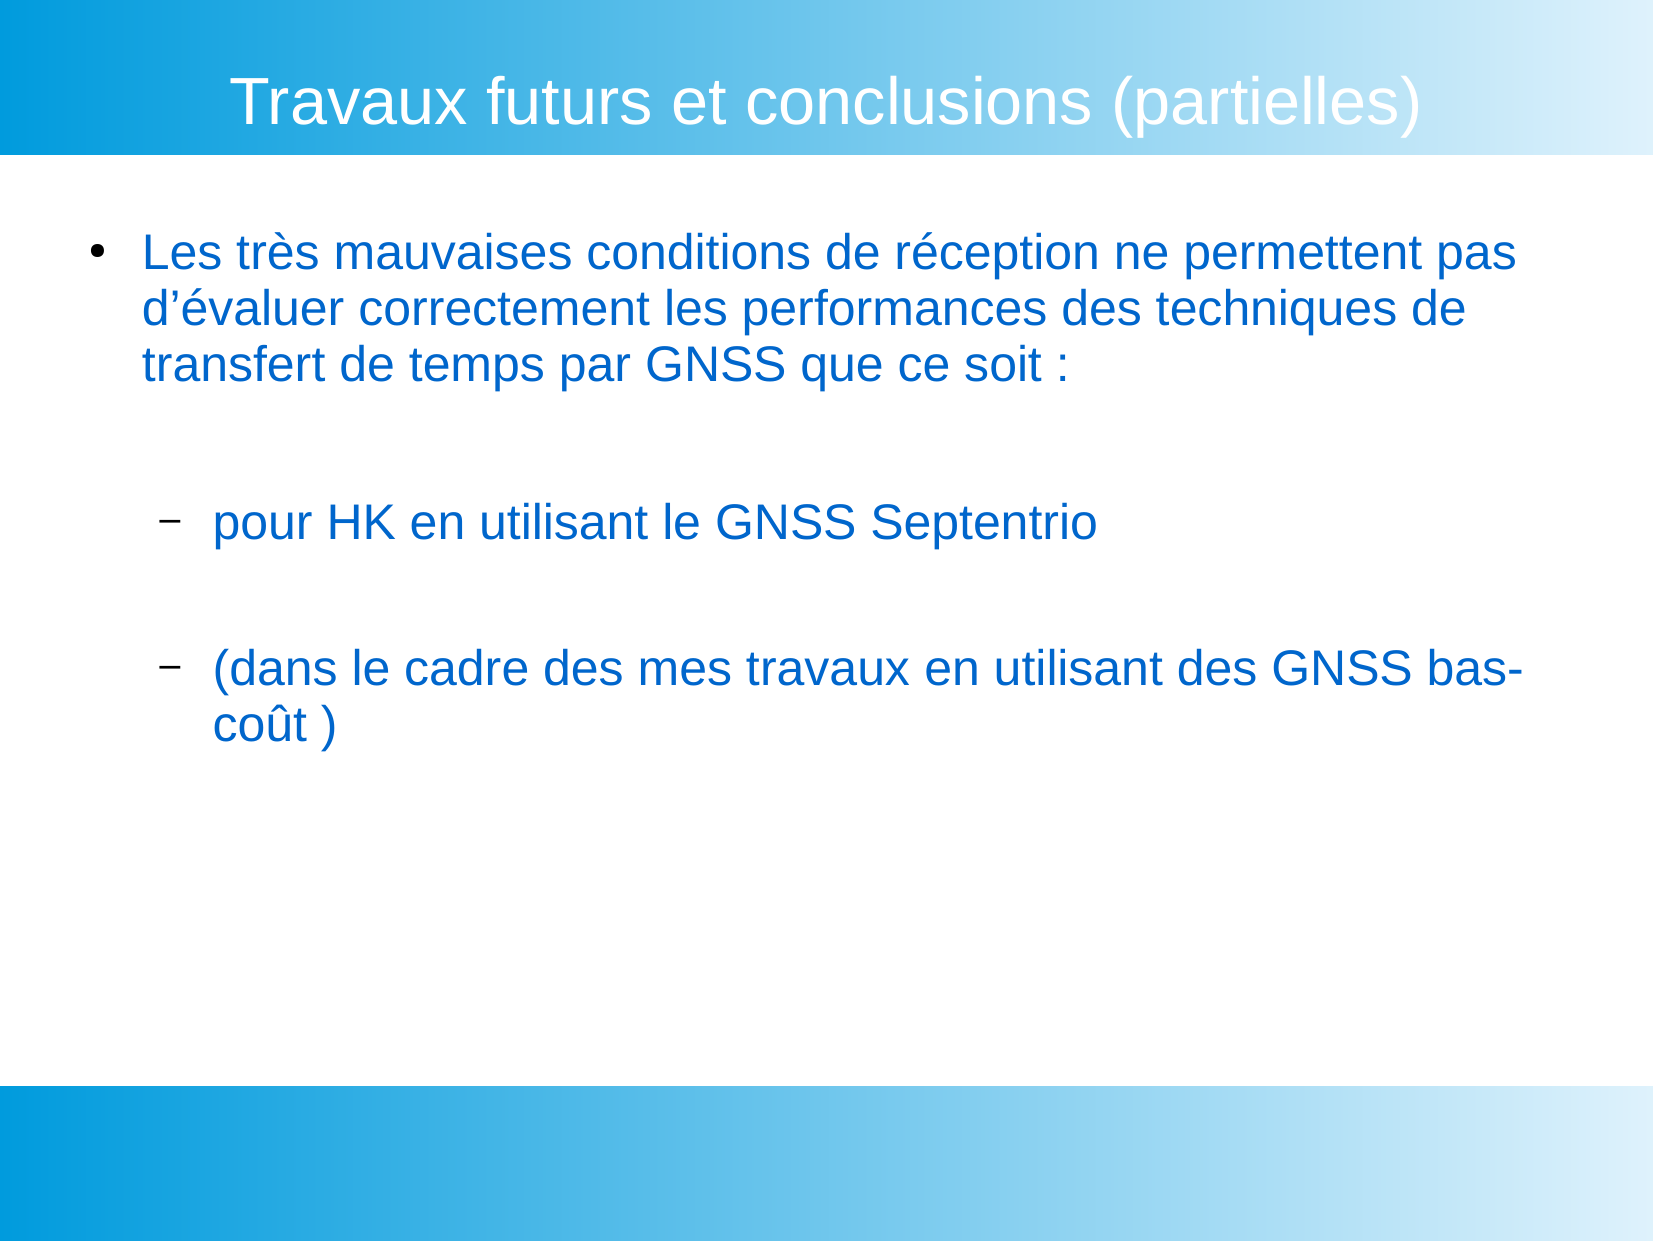

# Travaux futurs et conclusions (partielles)
Les très mauvaises conditions de réception ne permettent pas d’évaluer correctement les performances des techniques de transfert de temps par GNSS que ce soit :
pour HK en utilisant le GNSS Septentrio
(dans le cadre des mes travaux en utilisant des GNSS bas-coût )